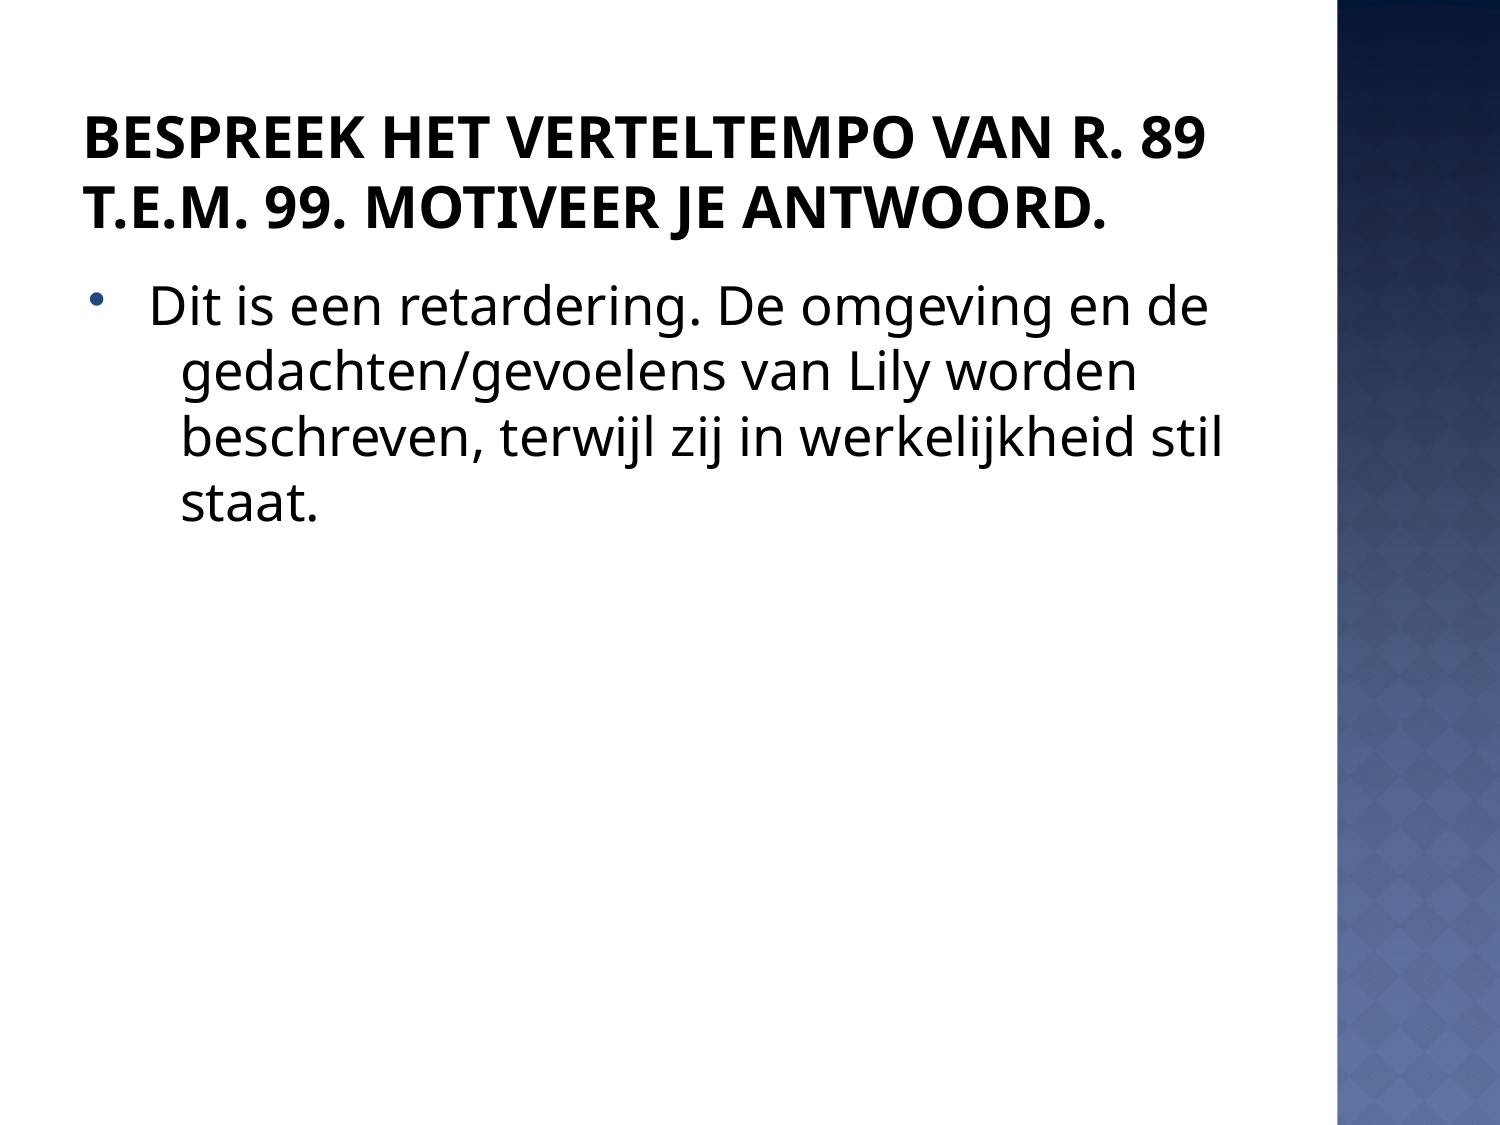

# Bespreek het verteltempo van r. 89 t.e.m. 99. Motiveer je antwoord.
 Dit is een retardering. De omgeving en de gedachten/gevoelens van Lily worden beschreven, terwijl zij in werkelijkheid stil staat.